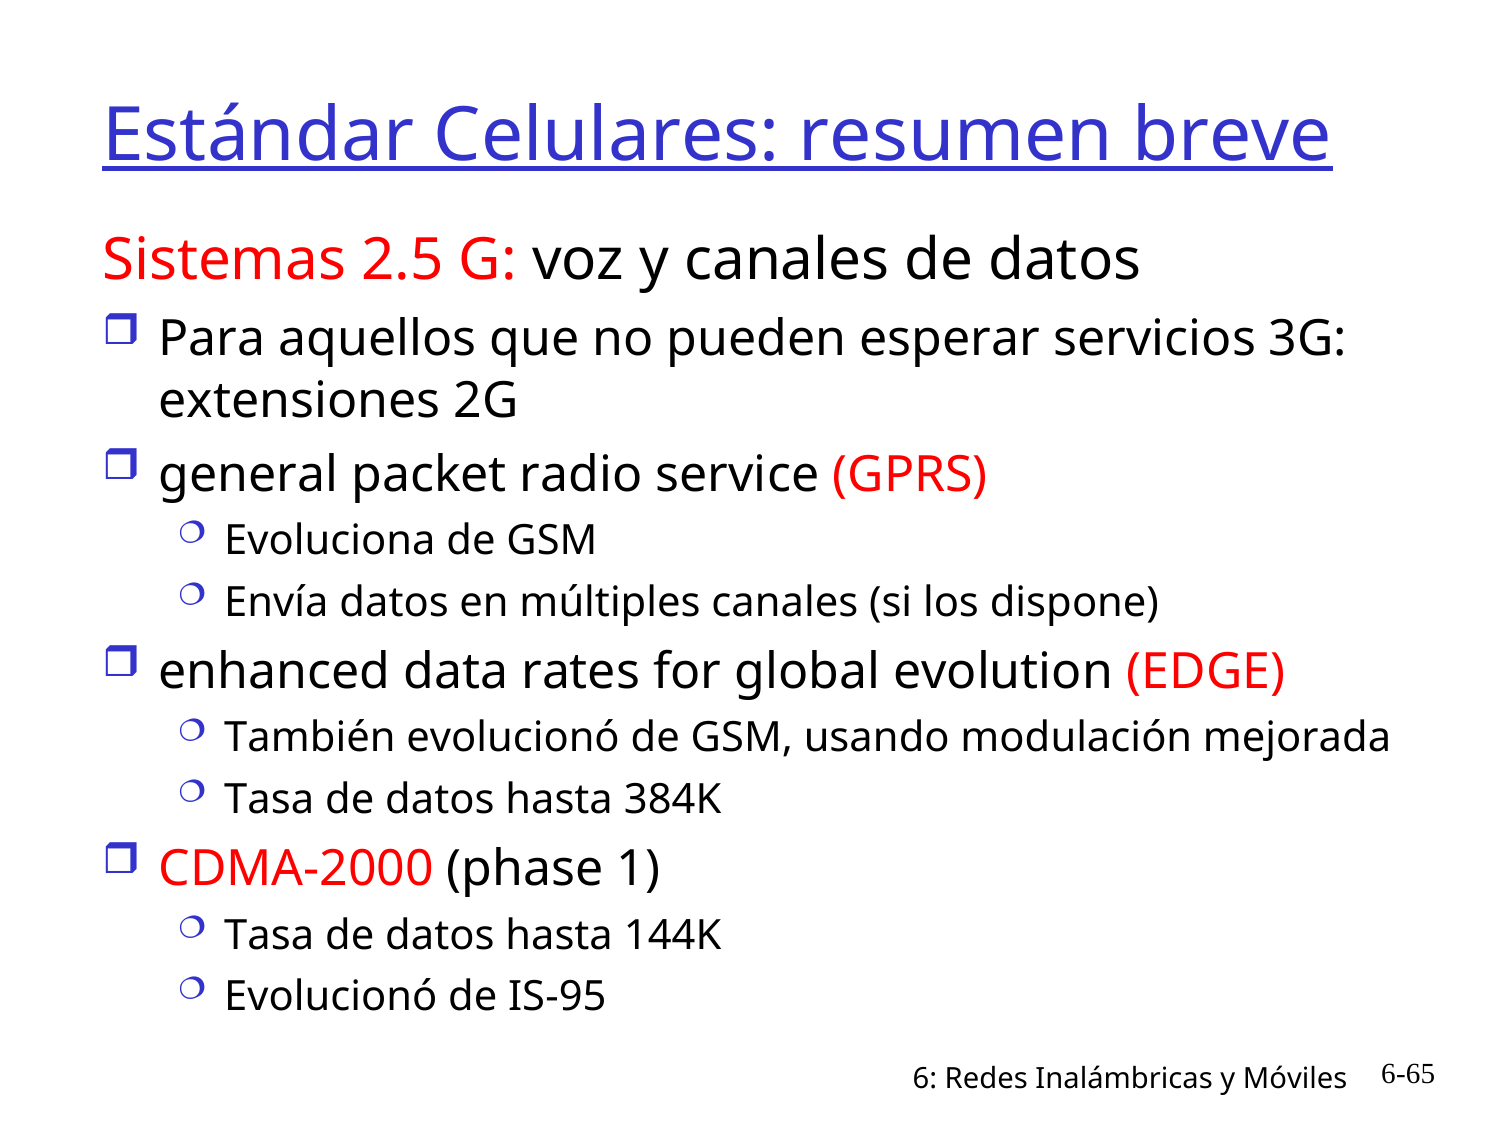

# Estándar Celulares: resumen breve
Sistemas 2.5 G: voz y canales de datos
Para aquellos que no pueden esperar servicios 3G: extensiones 2G
general packet radio service (GPRS)
Evoluciona de GSM
Envía datos en múltiples canales (si los dispone)
enhanced data rates for global evolution (EDGE)
También evolucionó de GSM, usando modulación mejorada
Tasa de datos hasta 384K
CDMA-2000 (phase 1)
Tasa de datos hasta 144K
Evolucionó de IS-95
65